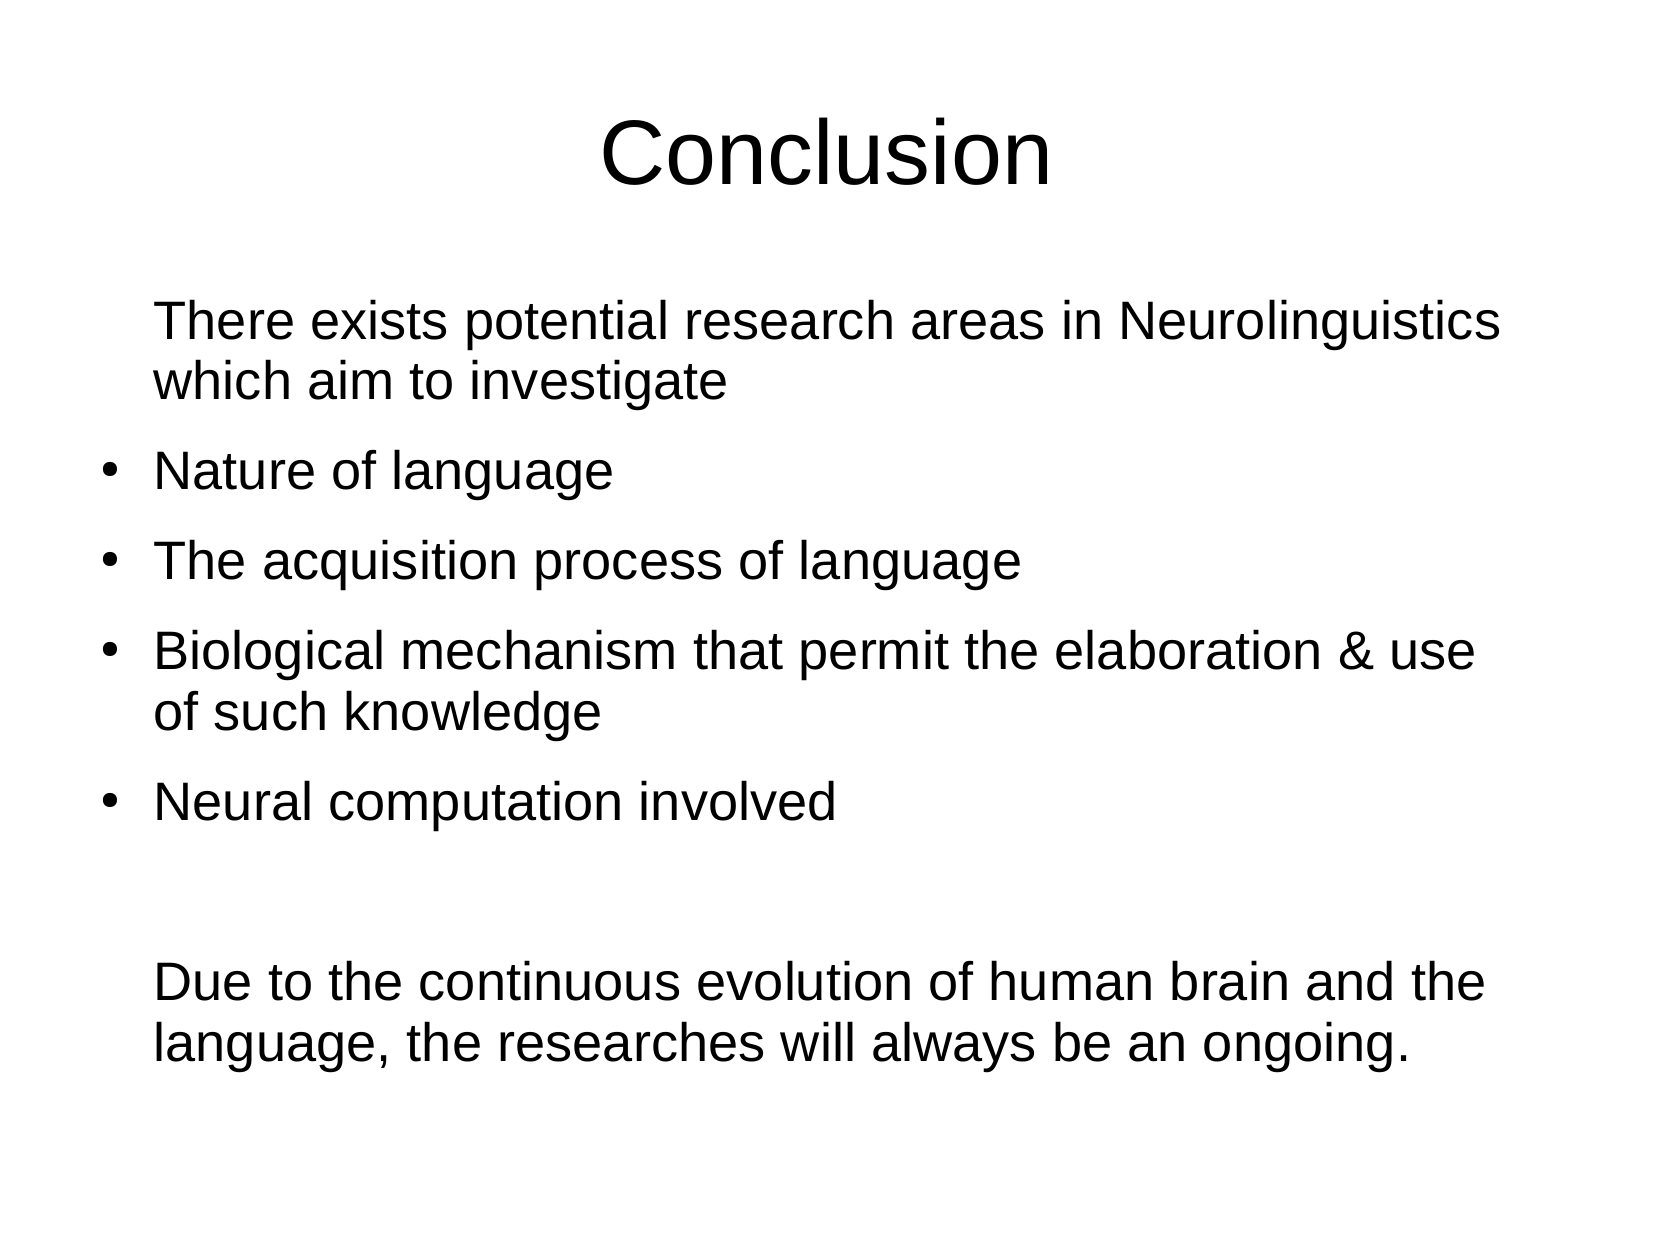

# Conclusion
There exists potential research areas in Neurolinguistics which aim to investigate
Nature of language
The acquisition process of language
Biological mechanism that permit the elaboration & use of such knowledge
Neural computation involved
Due to the continuous evolution of human brain and the language, the researches will always be an ongoing.